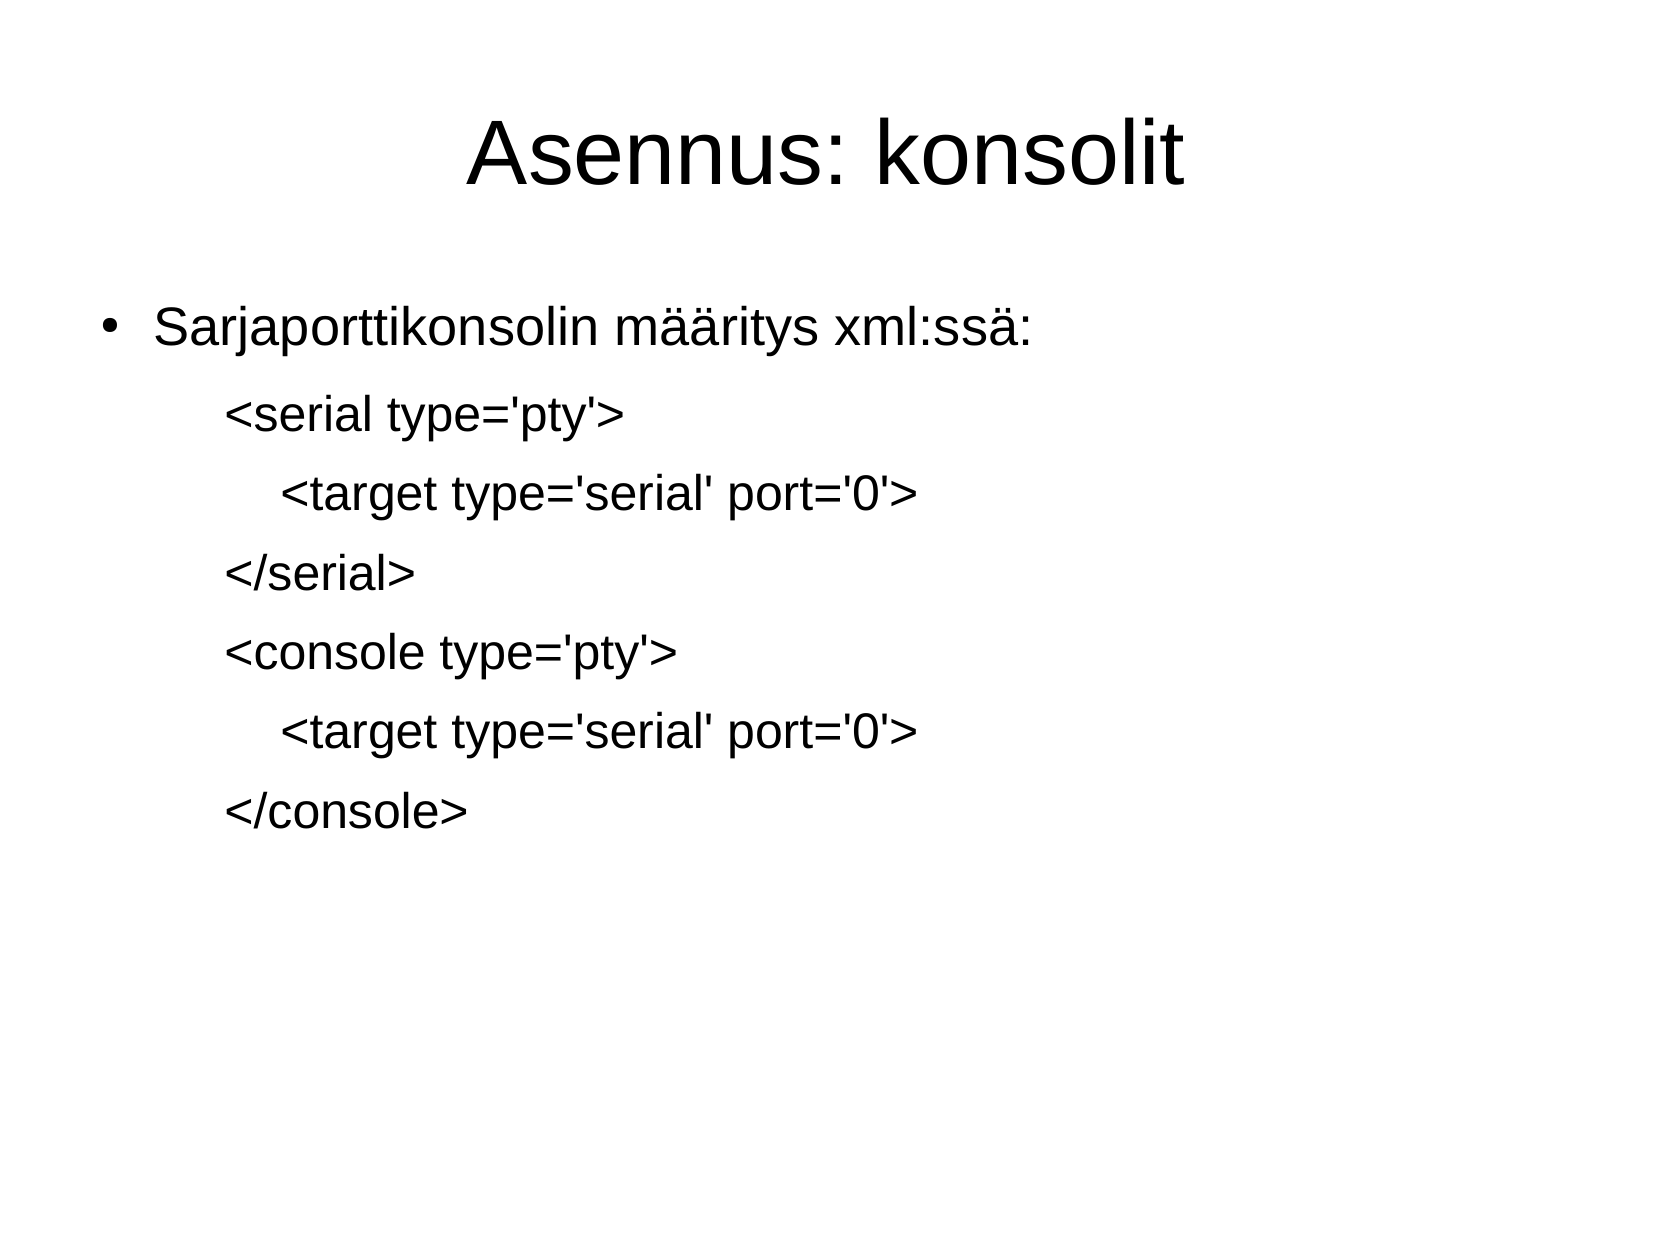

# Asennus: konsolit
Sarjaporttikonsolin määritys xml:ssä:
<serial type='pty'>
 <target type='serial' port='0'>
</serial>
<console type='pty'>
 <target type='serial' port='0'>
</console>